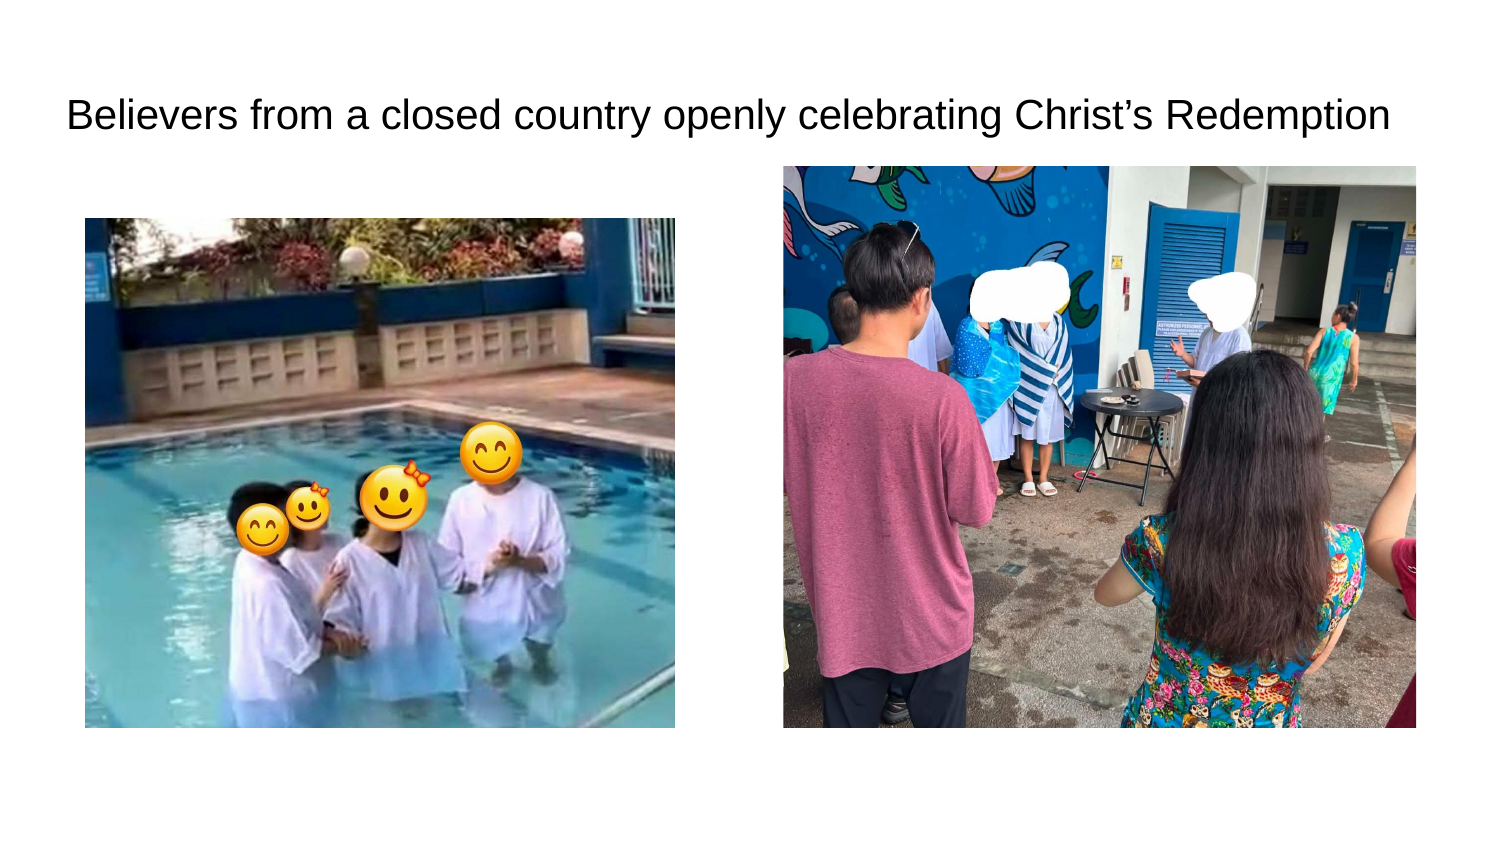

# Believers from a closed country openly celebrating Christ’s Redemption